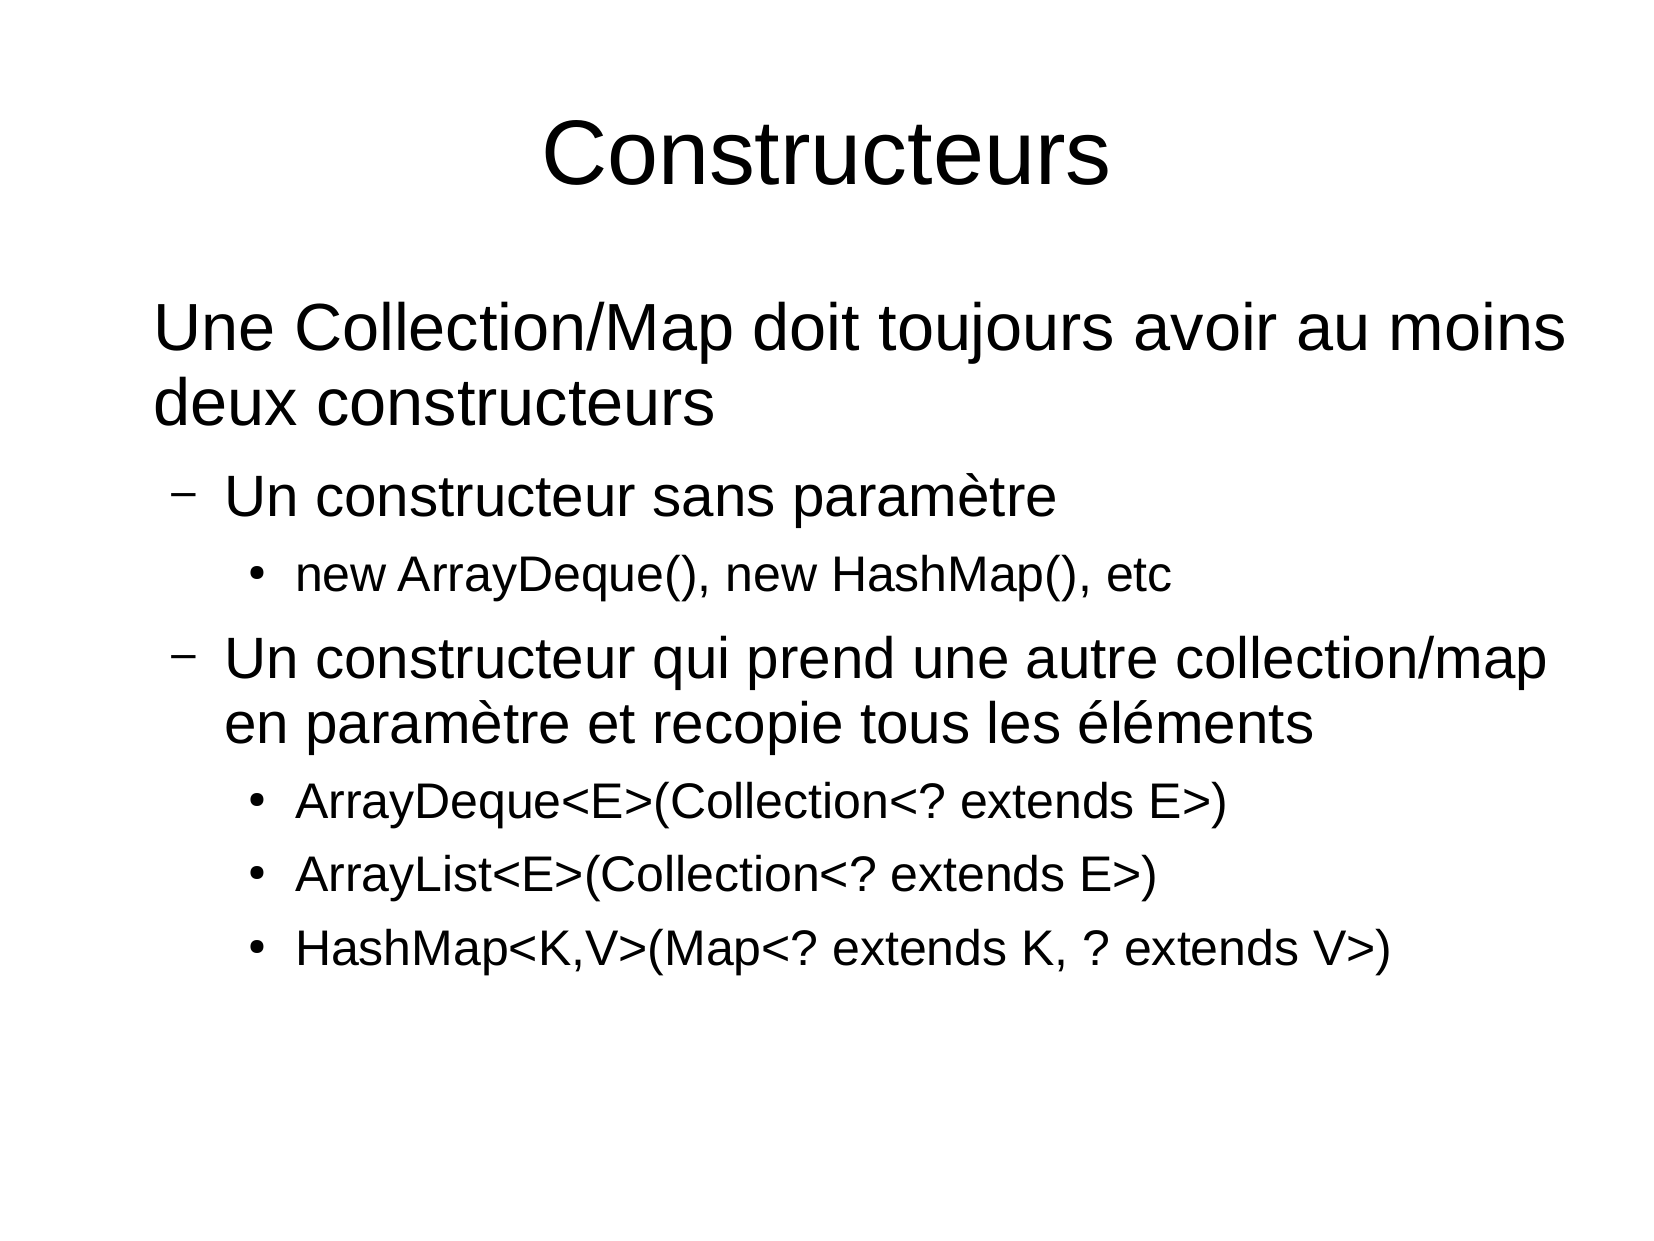

# Constructeurs
Une Collection/Map doit toujours avoir au moins deux constructeurs
Un constructeur sans paramètre
new ArrayDeque(), new HashMap(), etc
Un constructeur qui prend une autre collection/map en paramètre et recopie tous les éléments
ArrayDeque<E>(Collection<? extends E>)
ArrayList<E>(Collection<? extends E>)
HashMap<K,V>(Map<? extends K, ? extends V>)